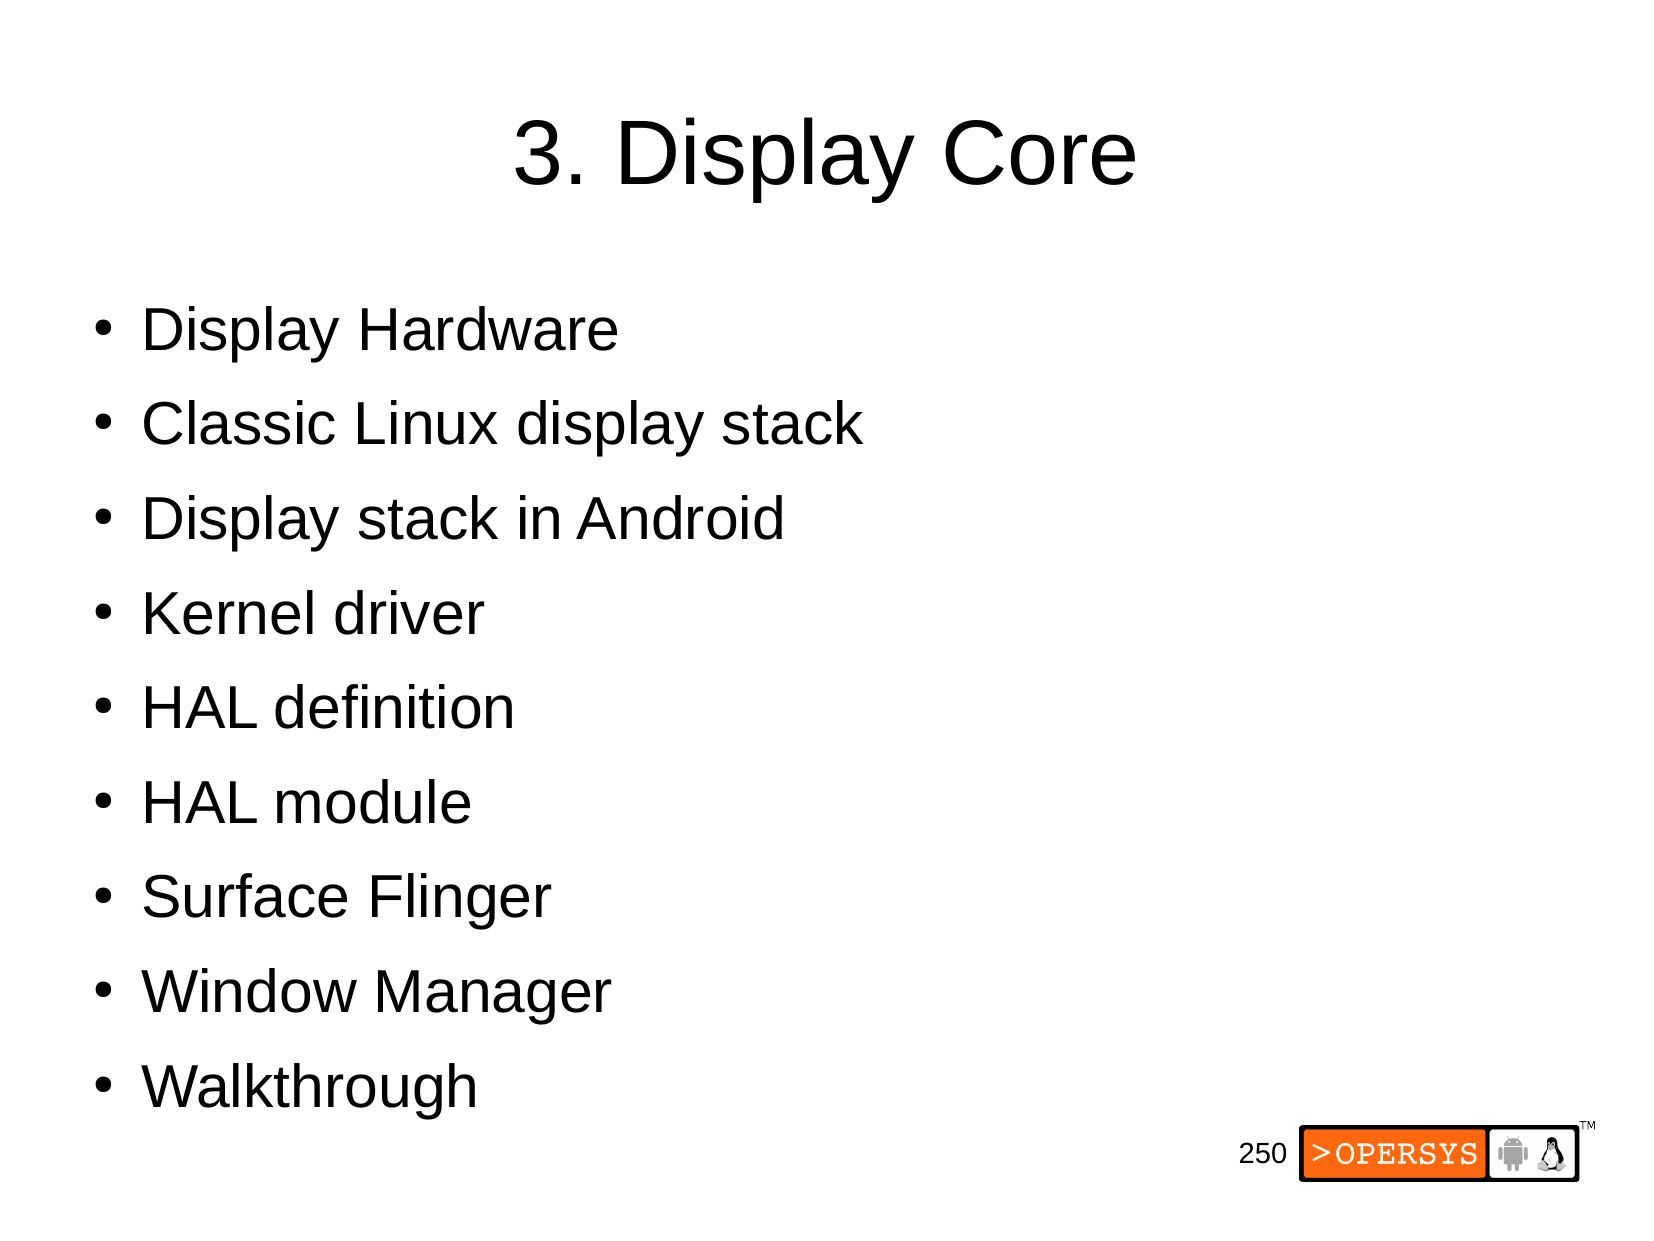

# 3. Display Core
Display Hardware
Classic Linux display stack
Display stack in Android
Kernel driver
HAL definition
HAL module
Surface Flinger
Window Manager
Walkthrough